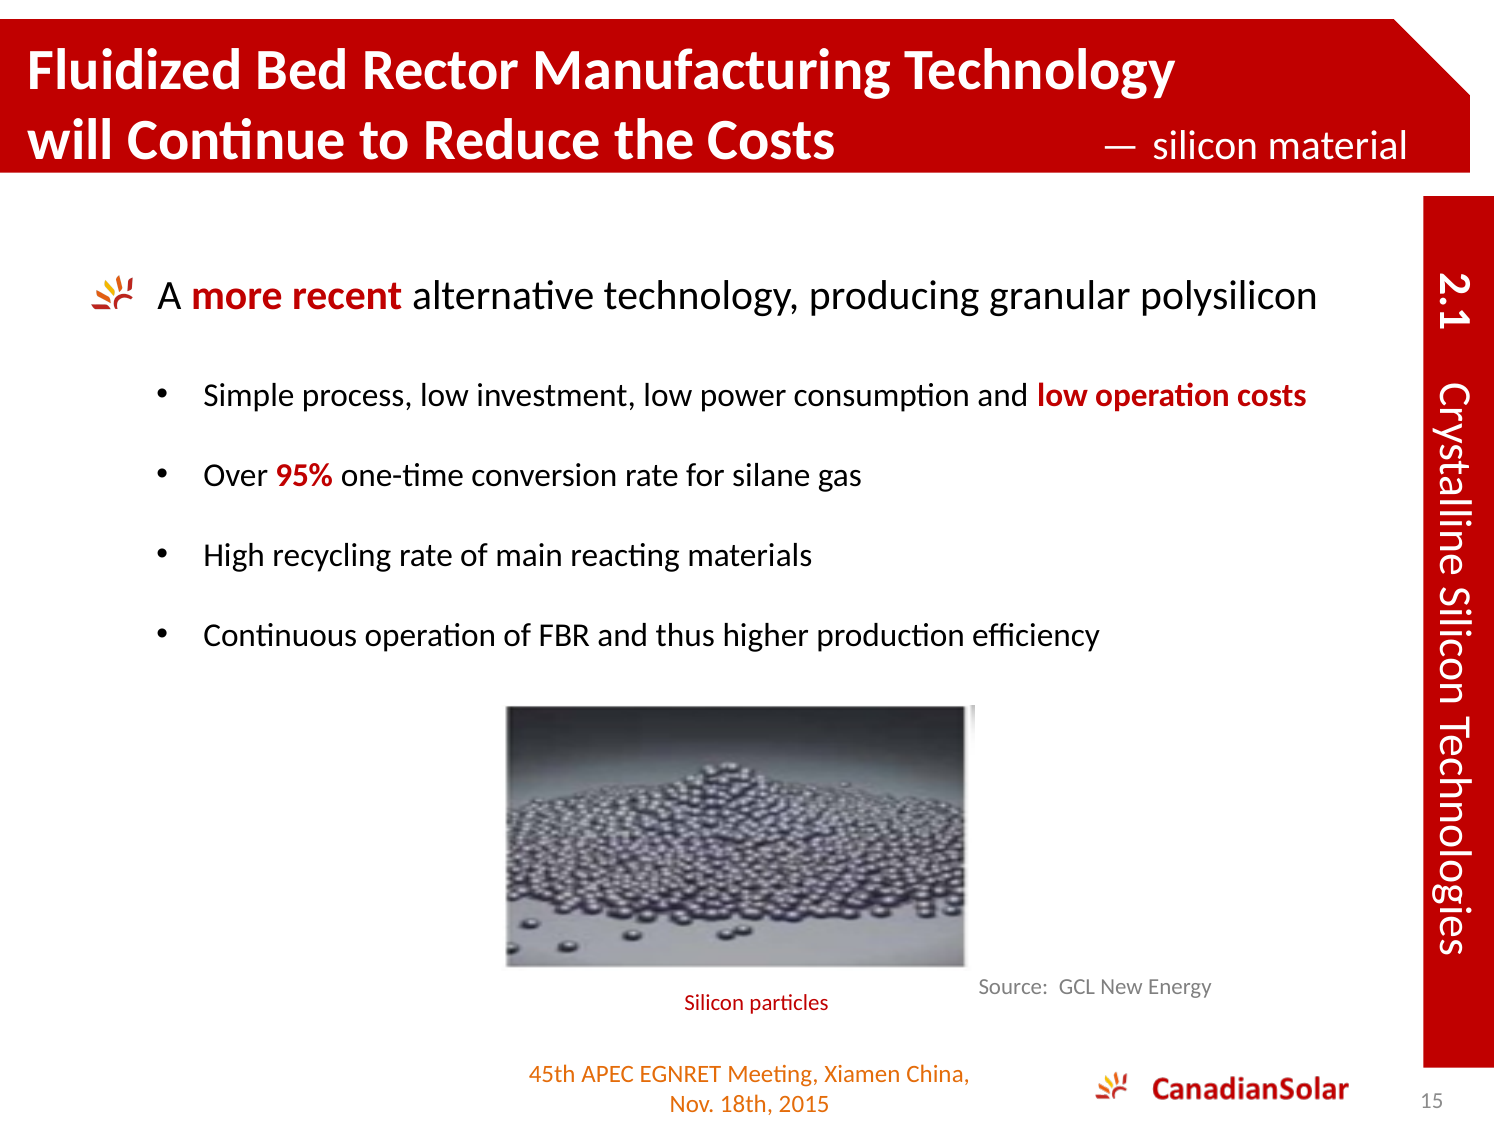

Fluidized Bed Rector Manufacturing Technology
 will Continue to Reduce the Costs — silicon material
 2.1 Crystalline Silicon Technologies
 A more recent alternative technology, producing granular polysilicon
Simple process, low investment, low power consumption and low operation costs
Over 95% one-time conversion rate for silane gas
High recycling rate of main reacting materials
Continuous operation of FBR and thus higher production efficiency
Silicon particles
Source: GCL New Energy
45th APEC EGNRET Meeting, Xiamen China, Nov. 18th, 2015